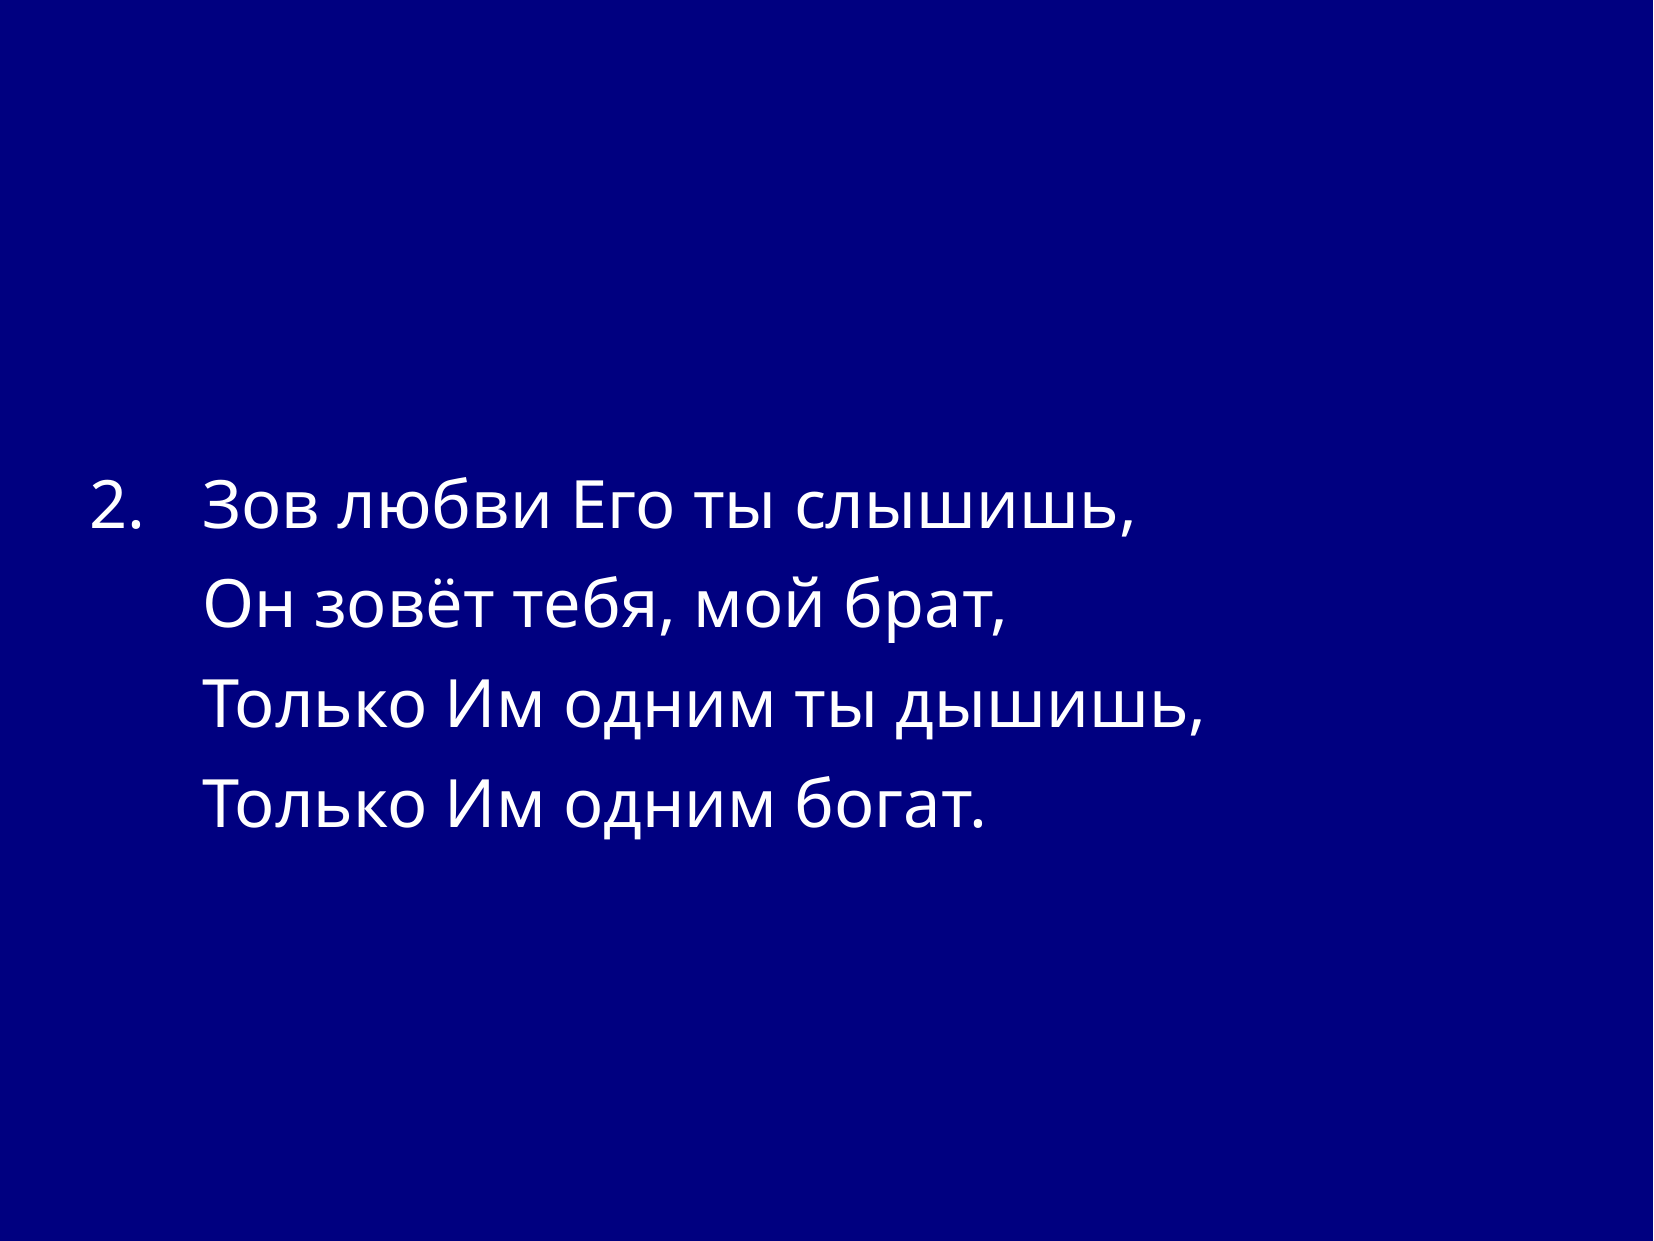

2.	Зов любви Его ты слышишь,
	Он зовёт тебя, мой брат,
	Только Им одним ты дышишь,
	Только Им одним богат.